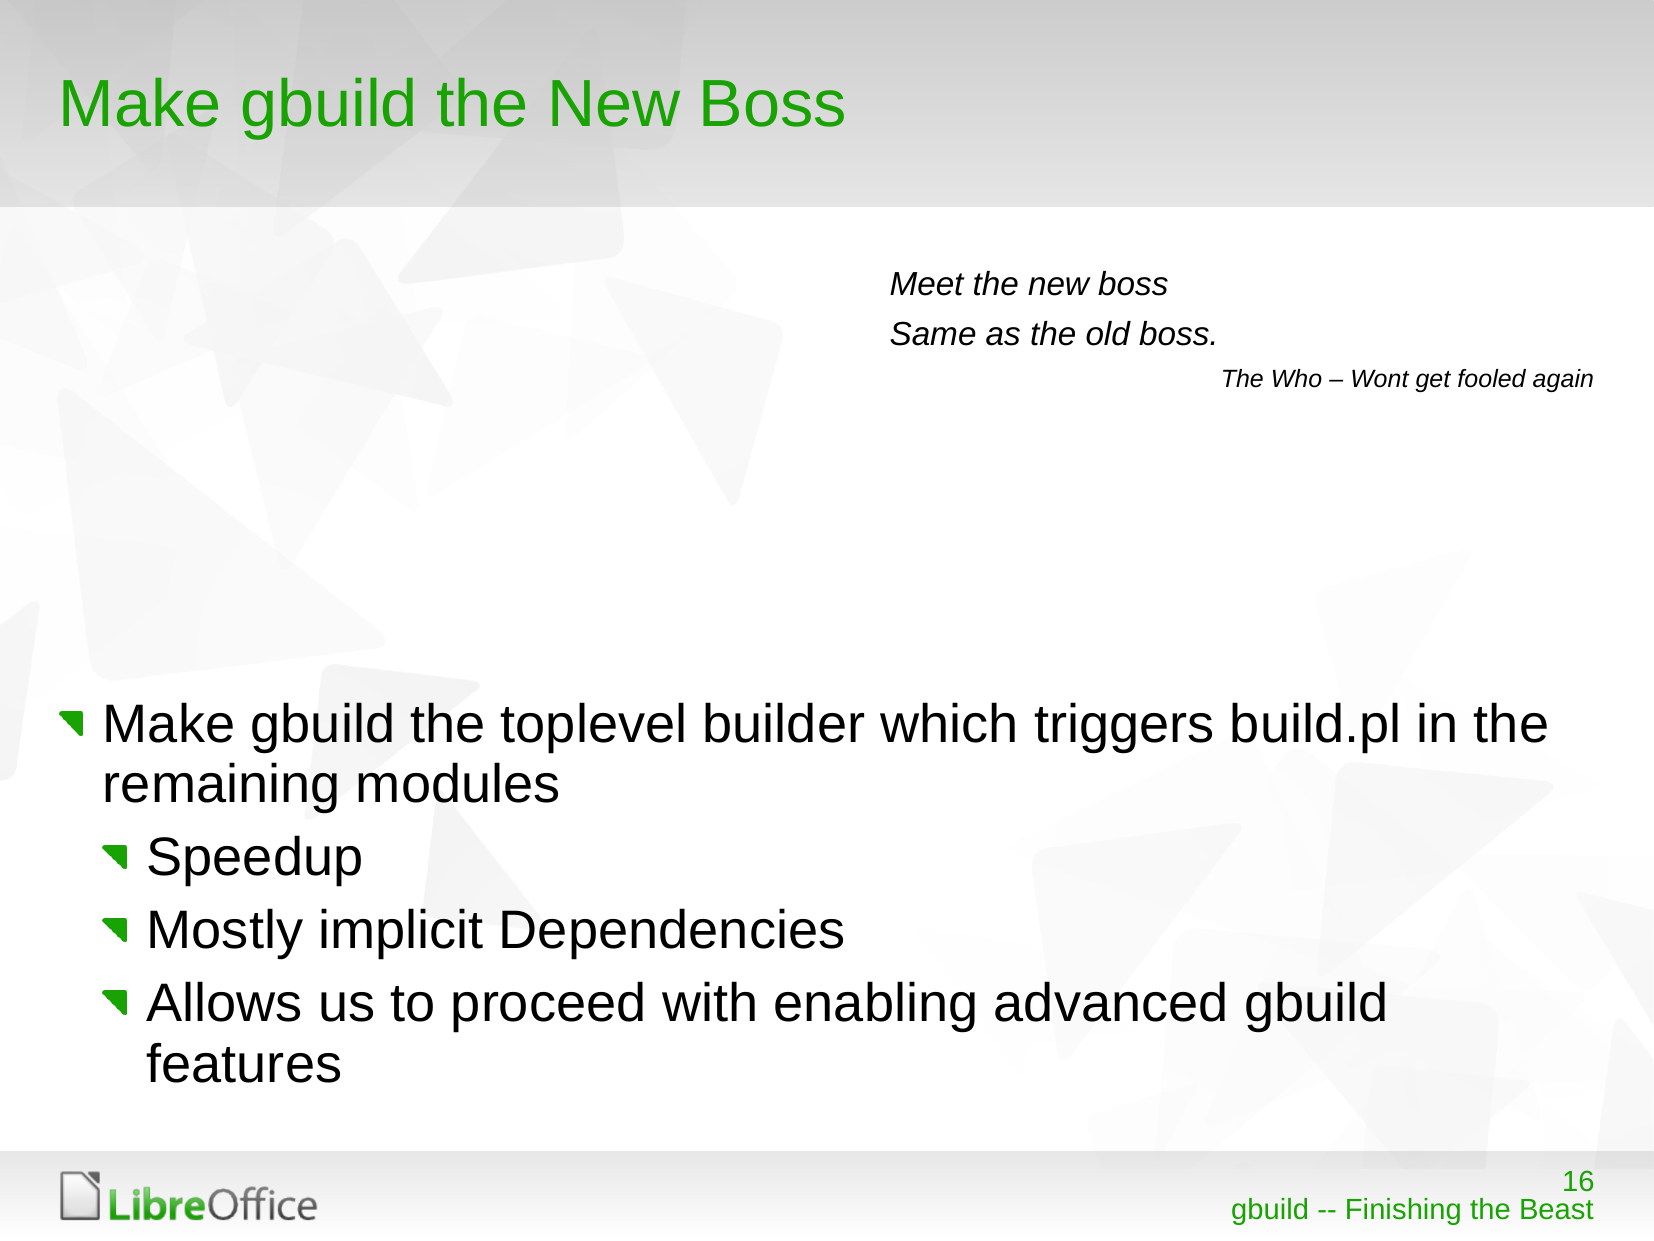

# Make gbuild the New Boss
Meet the new boss
Same as the old boss.
The Who – Wont get fooled again
Make gbuild the toplevel builder which triggers build.pl in the remaining modules
Speedup
Mostly implicit Dependencies
Allows us to proceed with enabling advanced gbuild features
16
gbuild -- Finishing the Beast